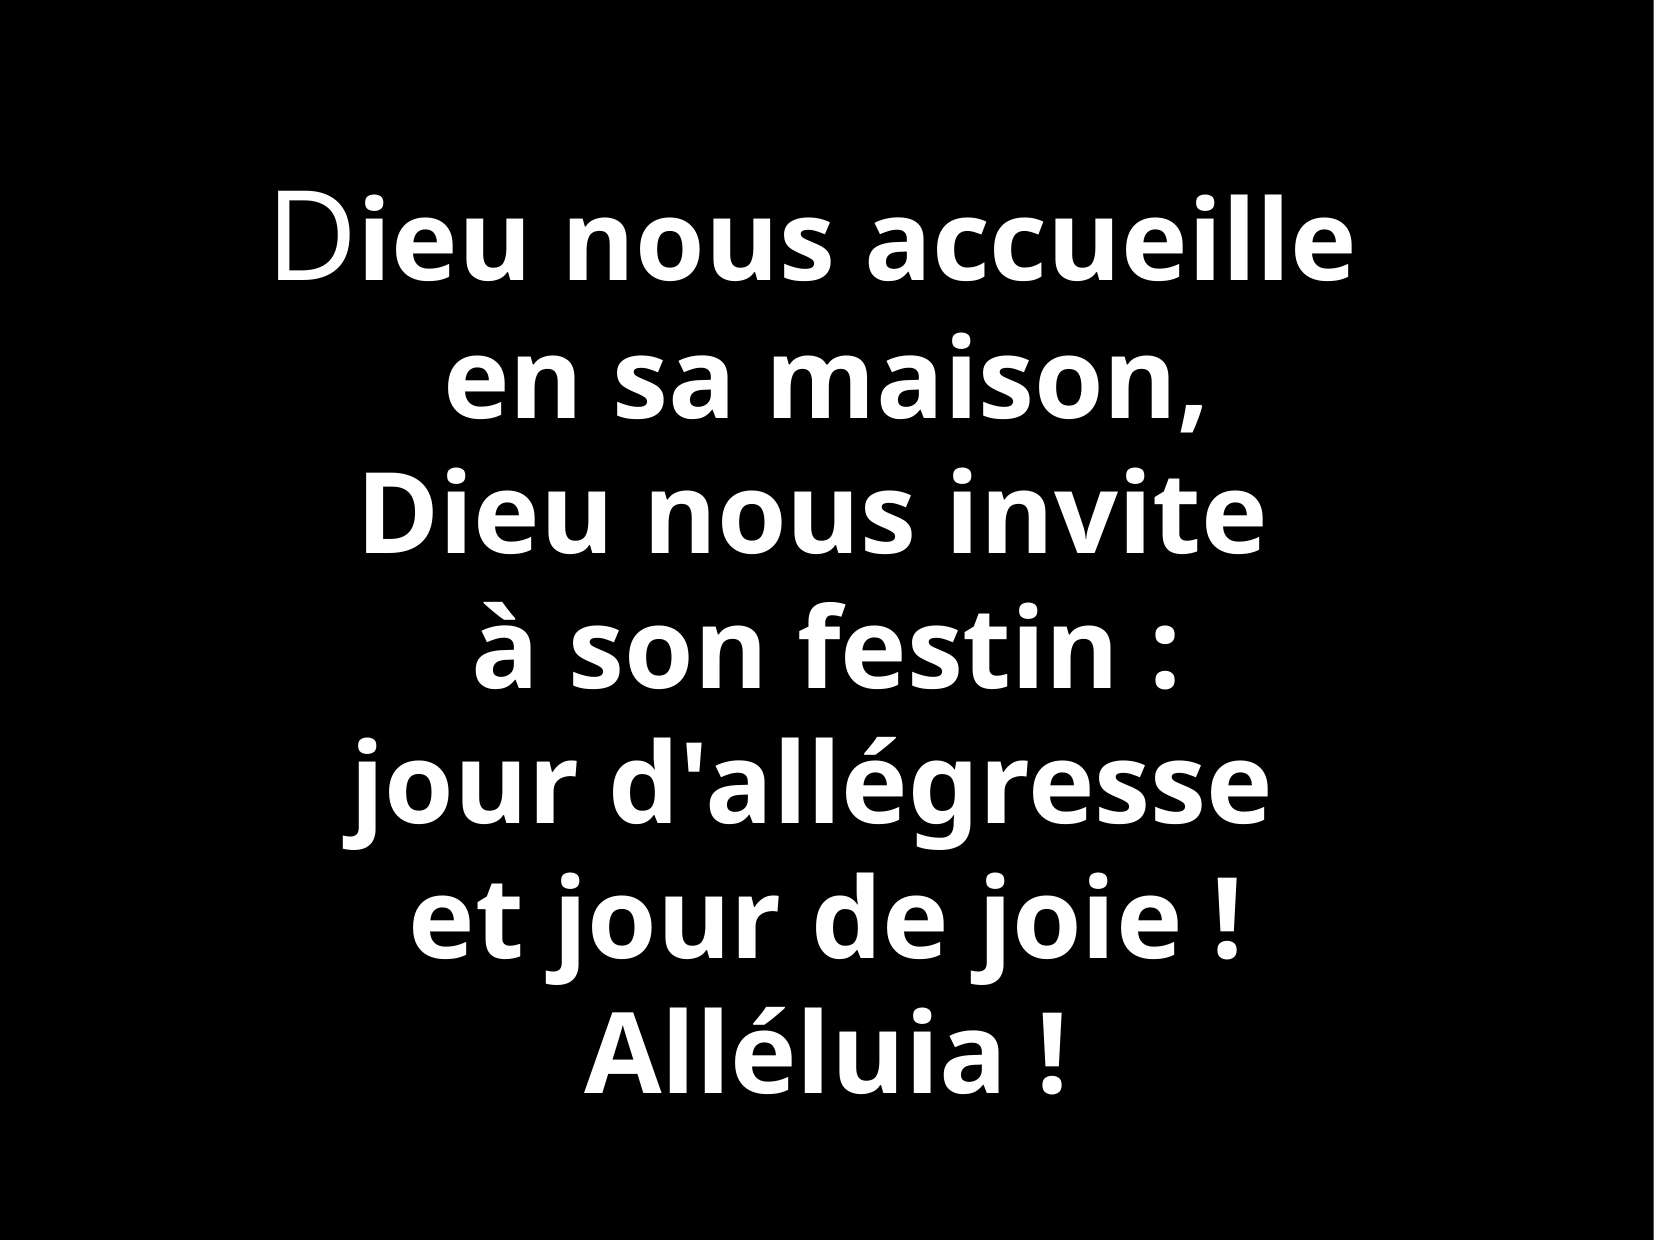

# Dieu nous accueille en sa maison, Dieu nous invite à son festin : jour d'allégresse et jour de joie ! Alléluia !